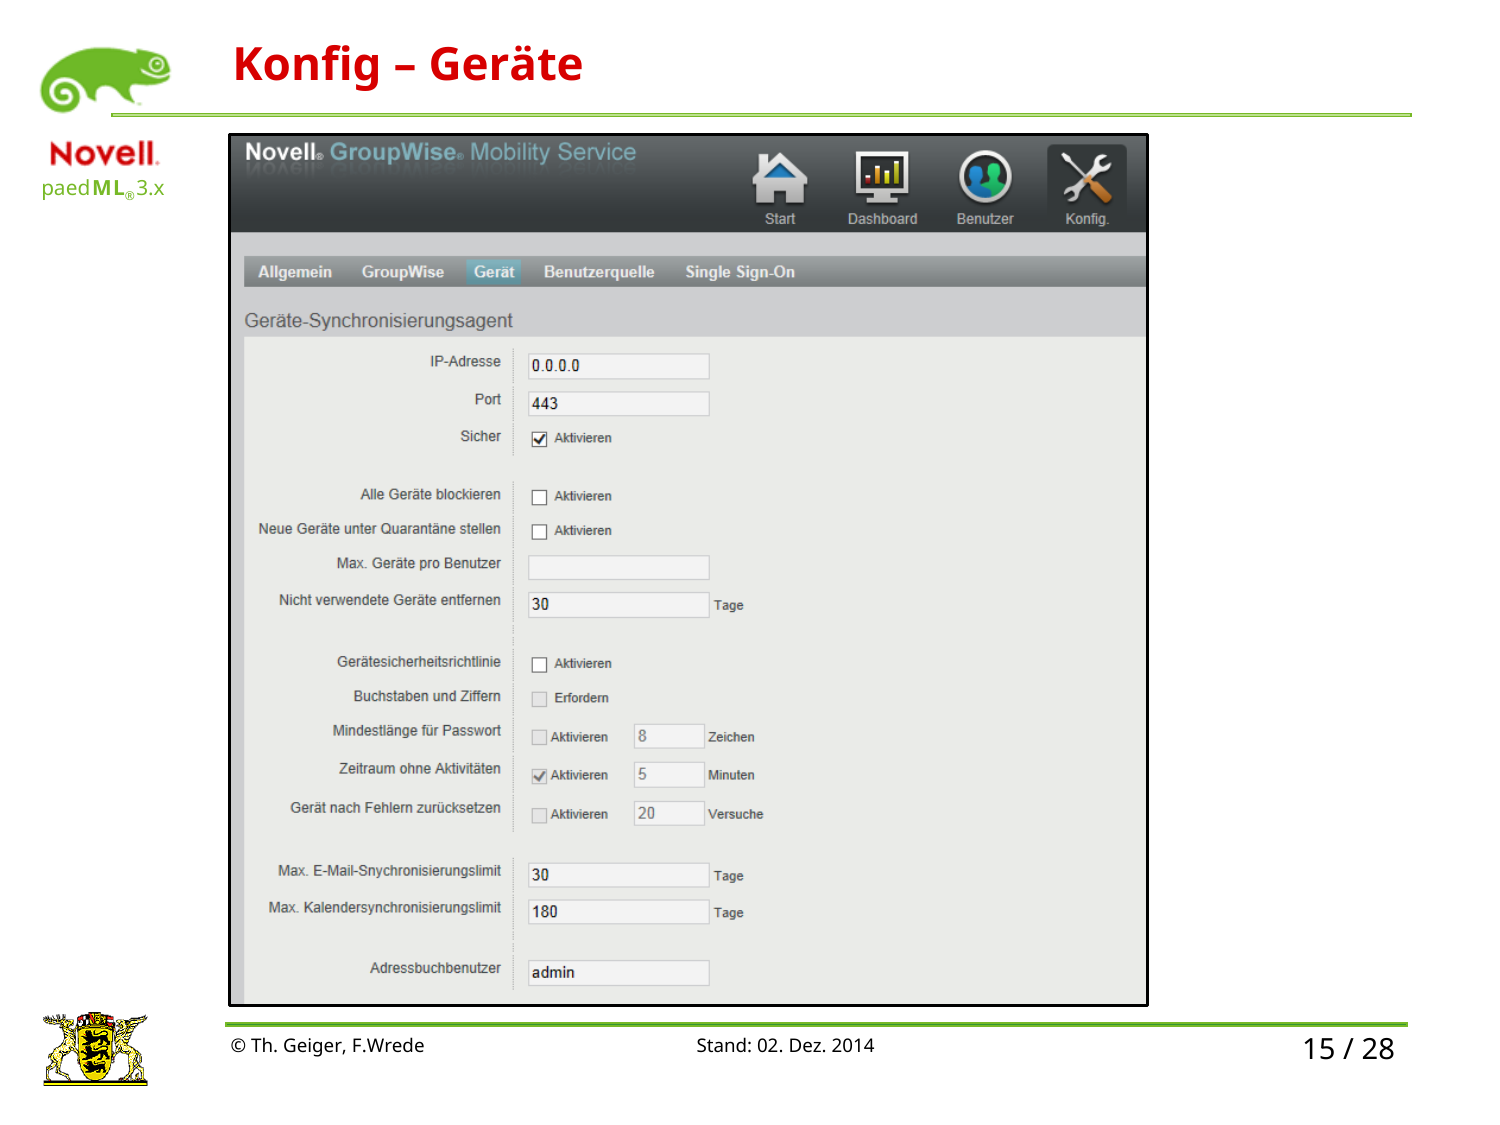

# Konfig – Geräte
15
© Th. Geiger, F.Wrede
02. Dez. 2014